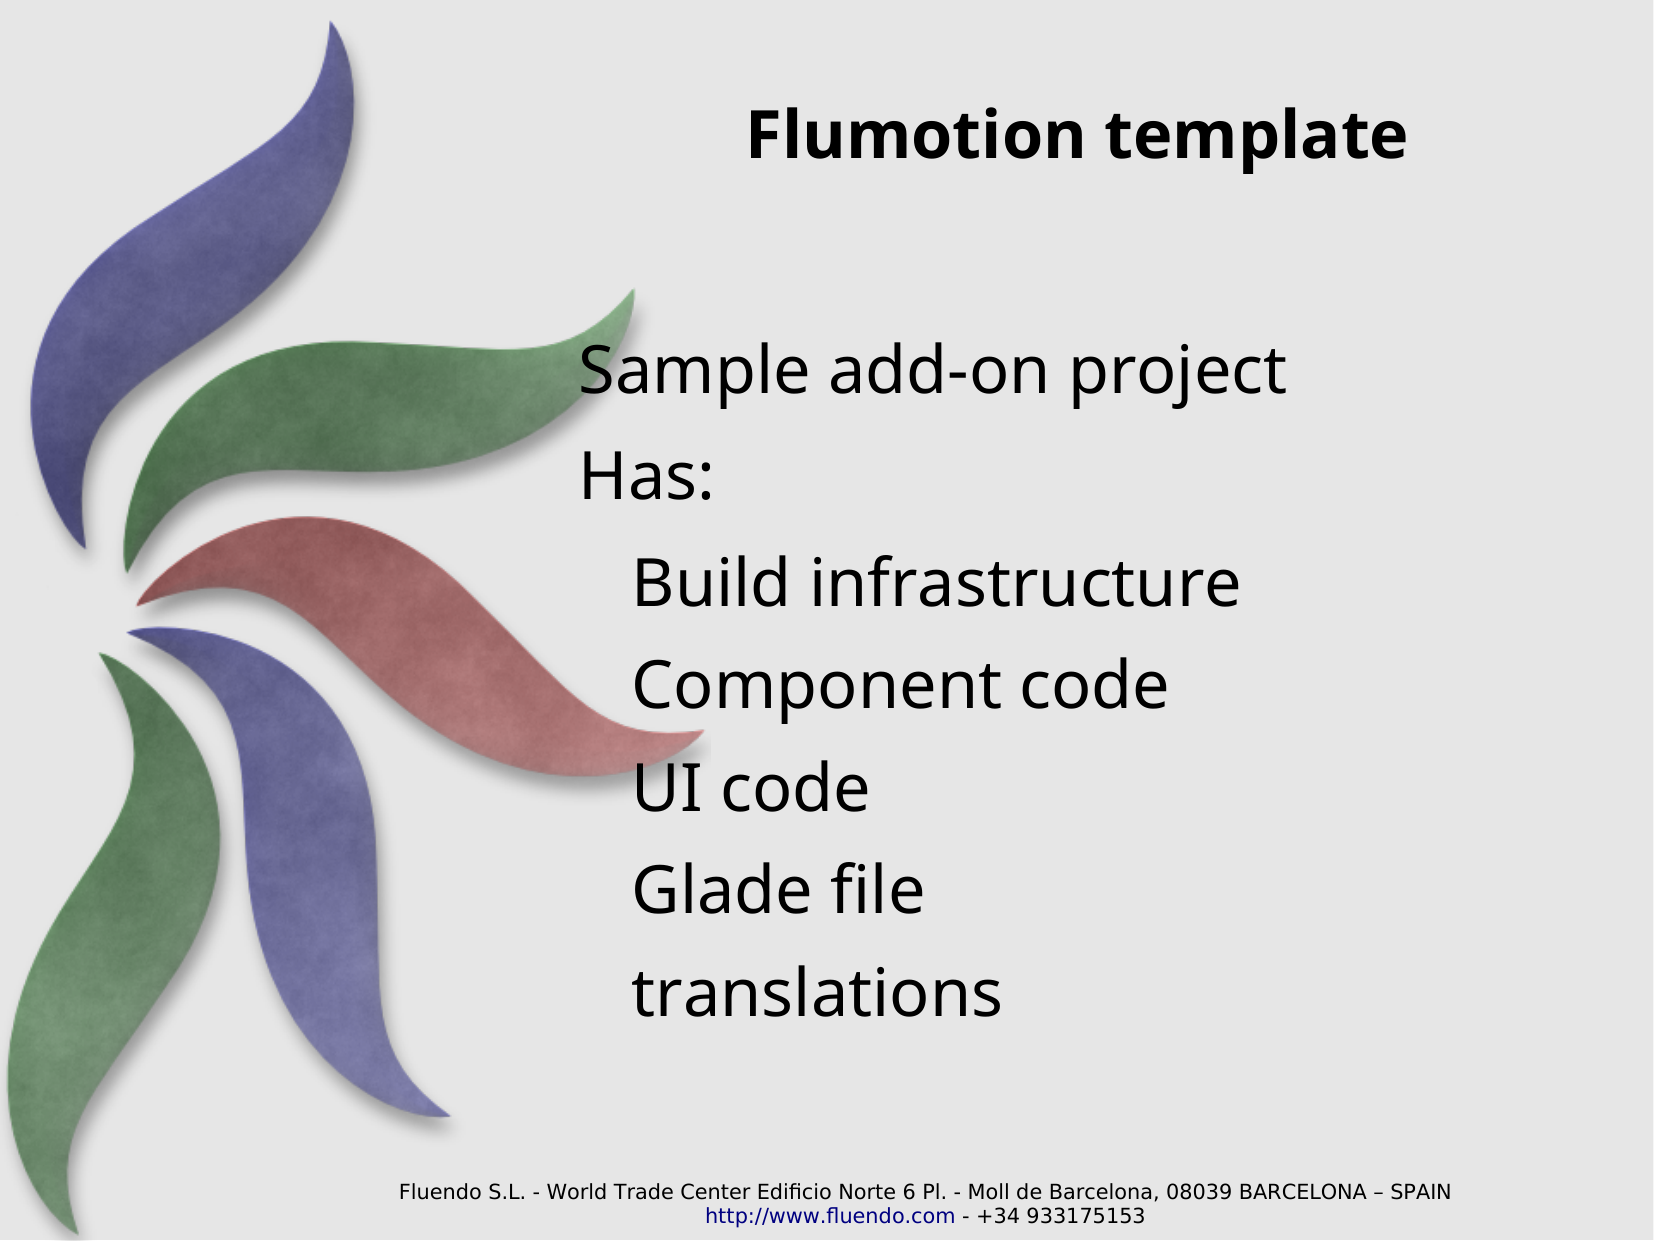

# Flumotion template
Sample add-on project
Has:
Build infrastructure
Component code
UI code
Glade file
translations